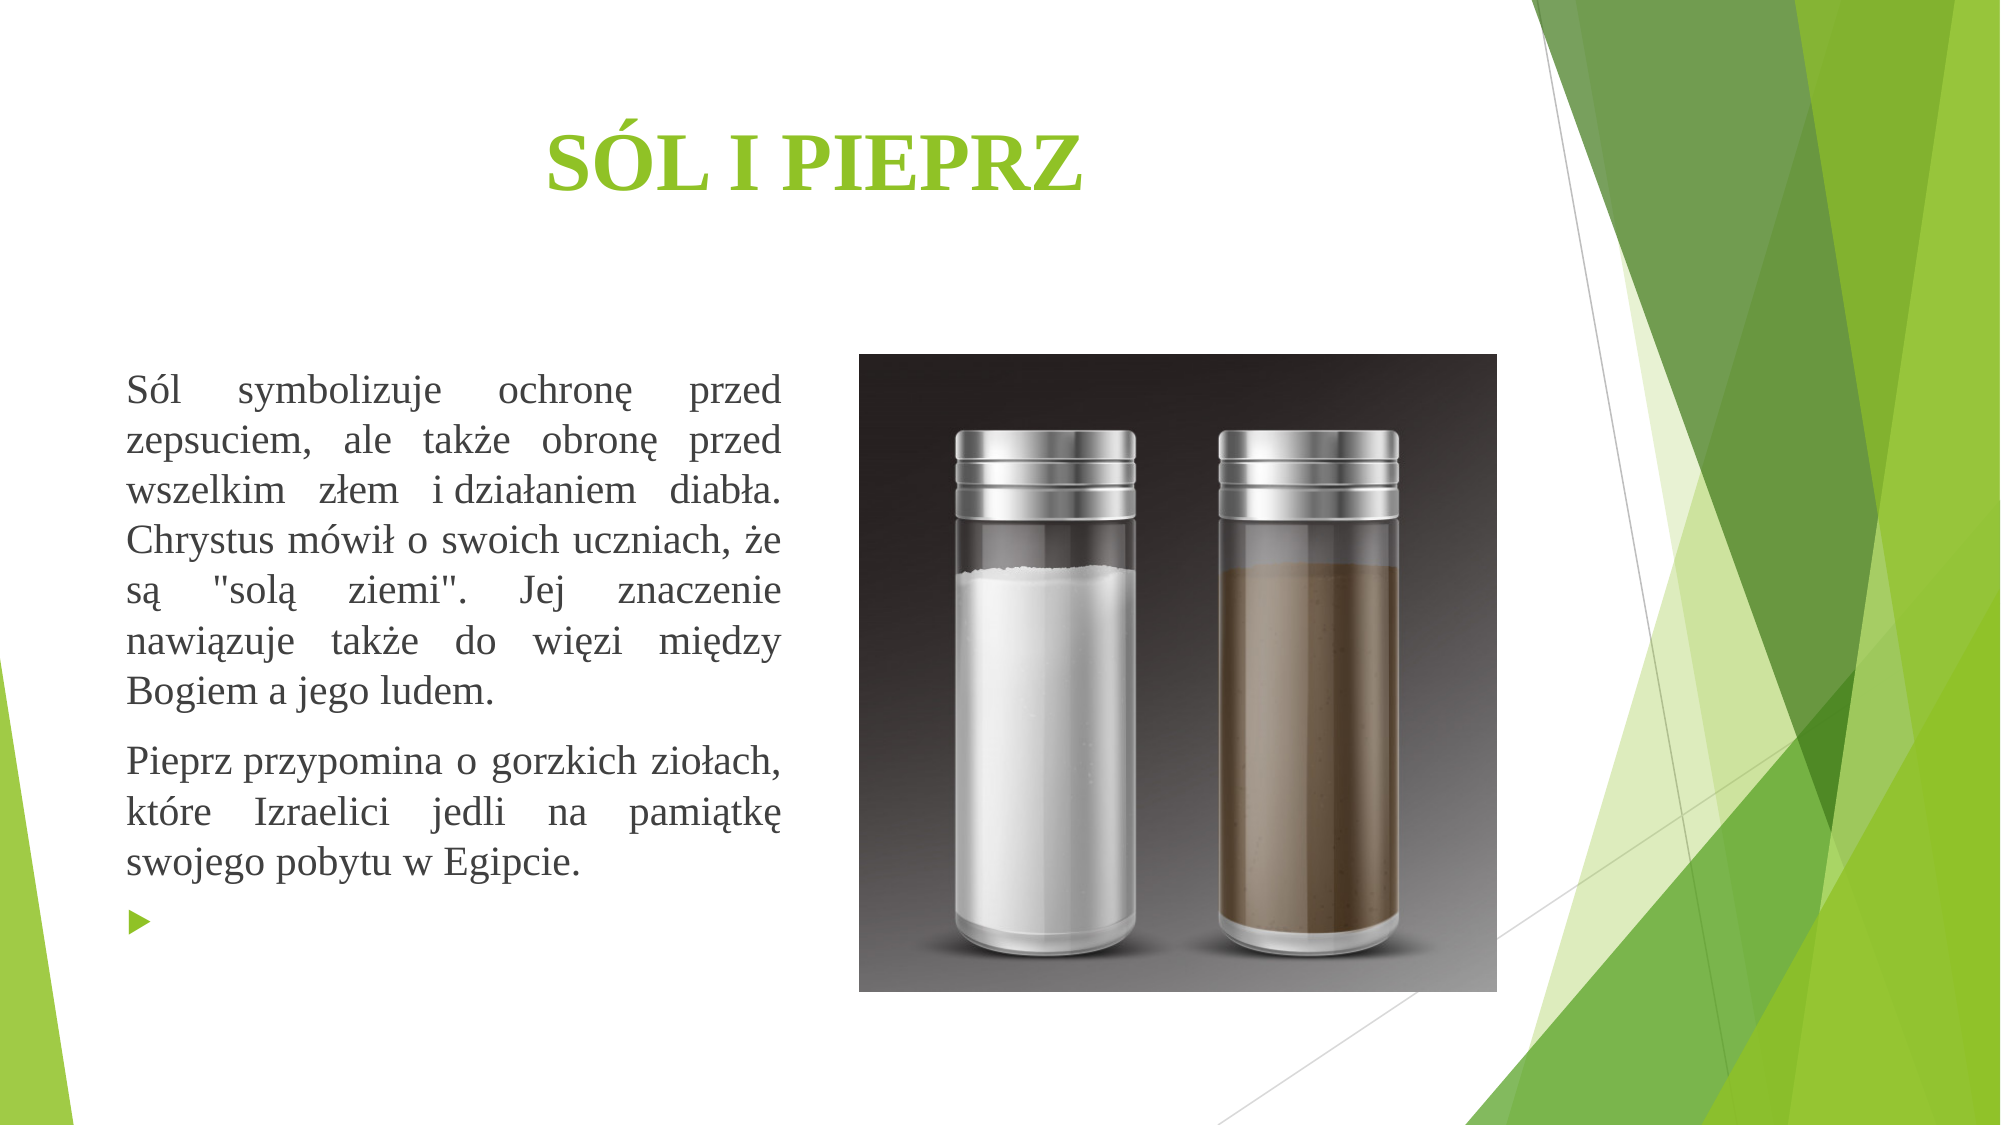

# SÓL I PIEPRZ
Sól symbolizuje ochronę przed zepsuciem, ale także obronę przed wszelkim złem i działaniem diabła. Chrystus mówił o swoich uczniach, że są "solą ziemi". Jej znaczenie nawiązuje także do więzi między Bogiem a jego ludem.
Pieprz przypomina o gorzkich ziołach, które Izraelici jedli na pamiątkę swojego pobytu w Egipcie.